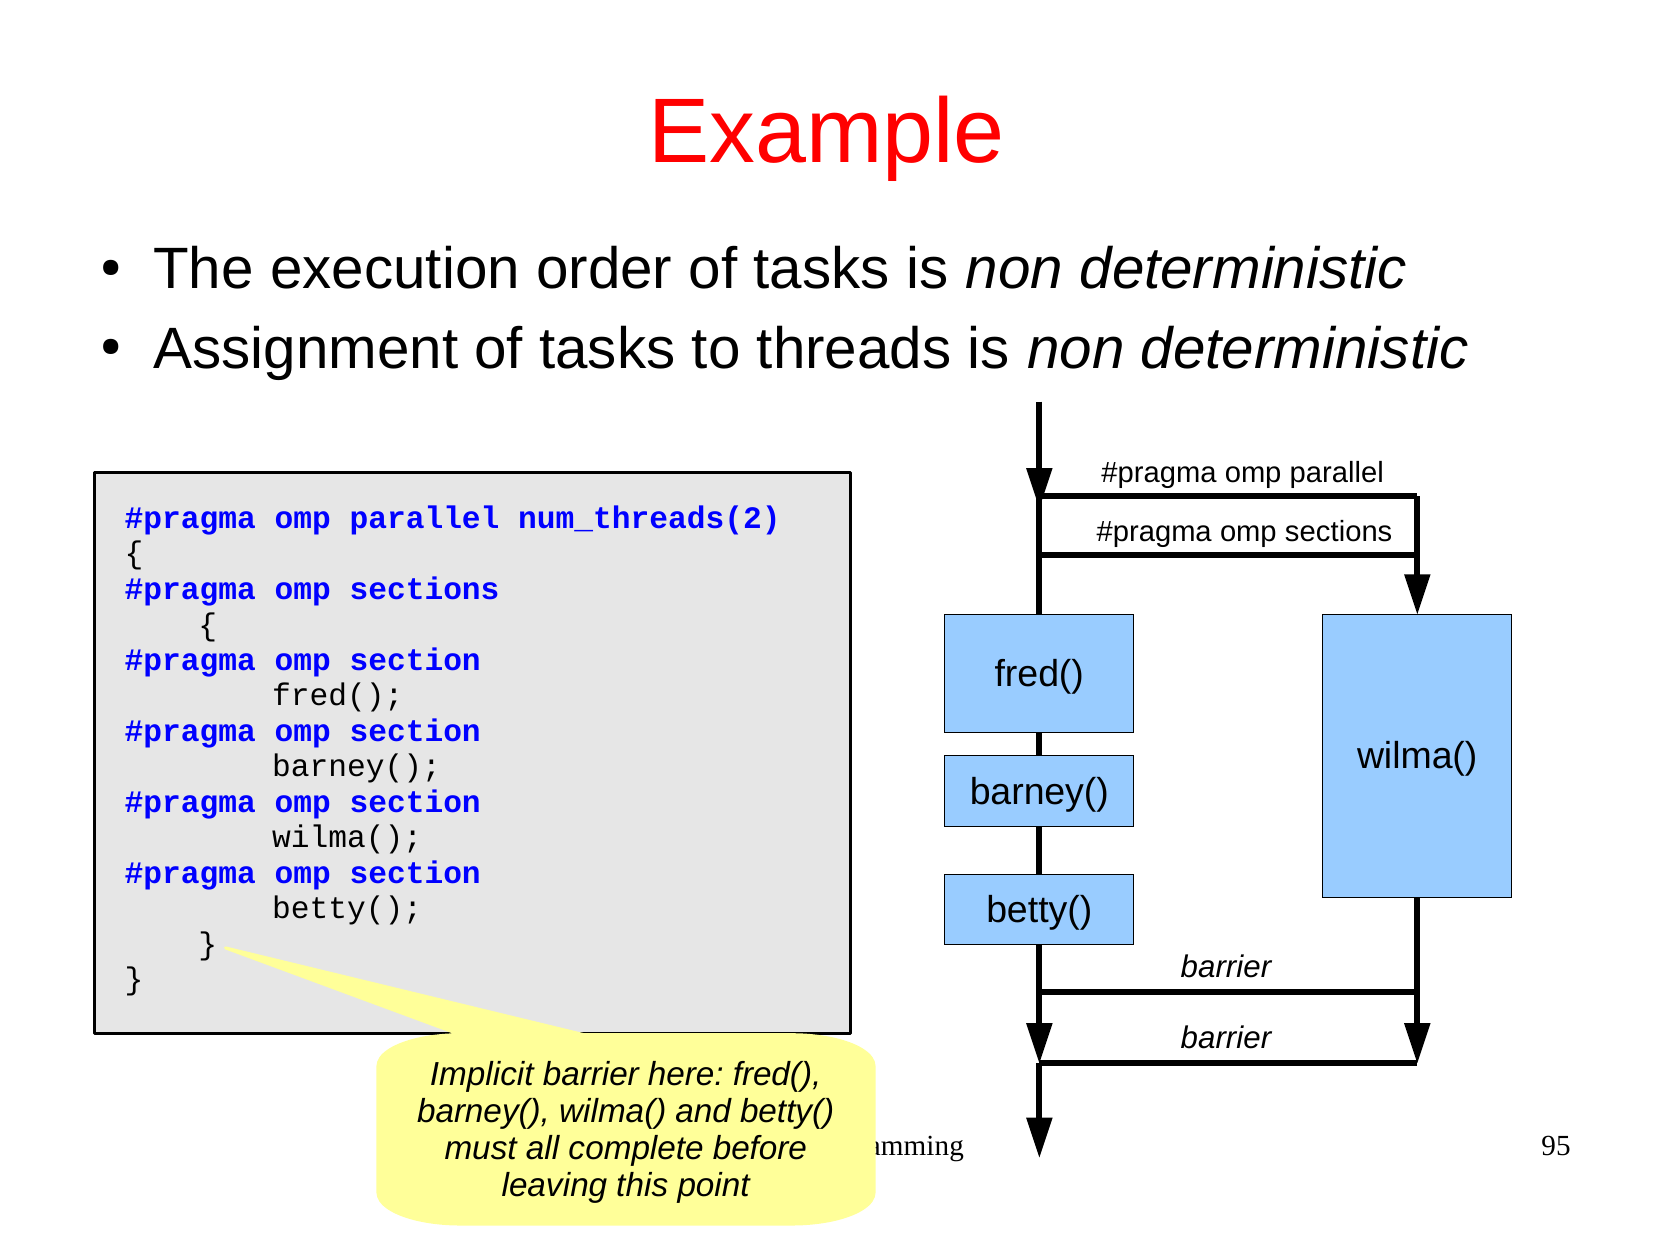

# Example
The execution order of tasks is non deterministic
Assignment of tasks to threads is non deterministic
#pragma omp parallel
#pragma omp parallel num_threads(2)
{
#pragma omp sections
	{
#pragma omp section
		fred();
#pragma omp section
		barney();
#pragma omp section
		wilma();
#pragma omp section
		betty();
	}
}
#pragma omp sections
fred()
wilma()
barney()
betty()
barrier
barrier
Implicit barrier here: fred(), barney(), wilma() and betty() must all complete before leaving this point
OpenMP Programming
95